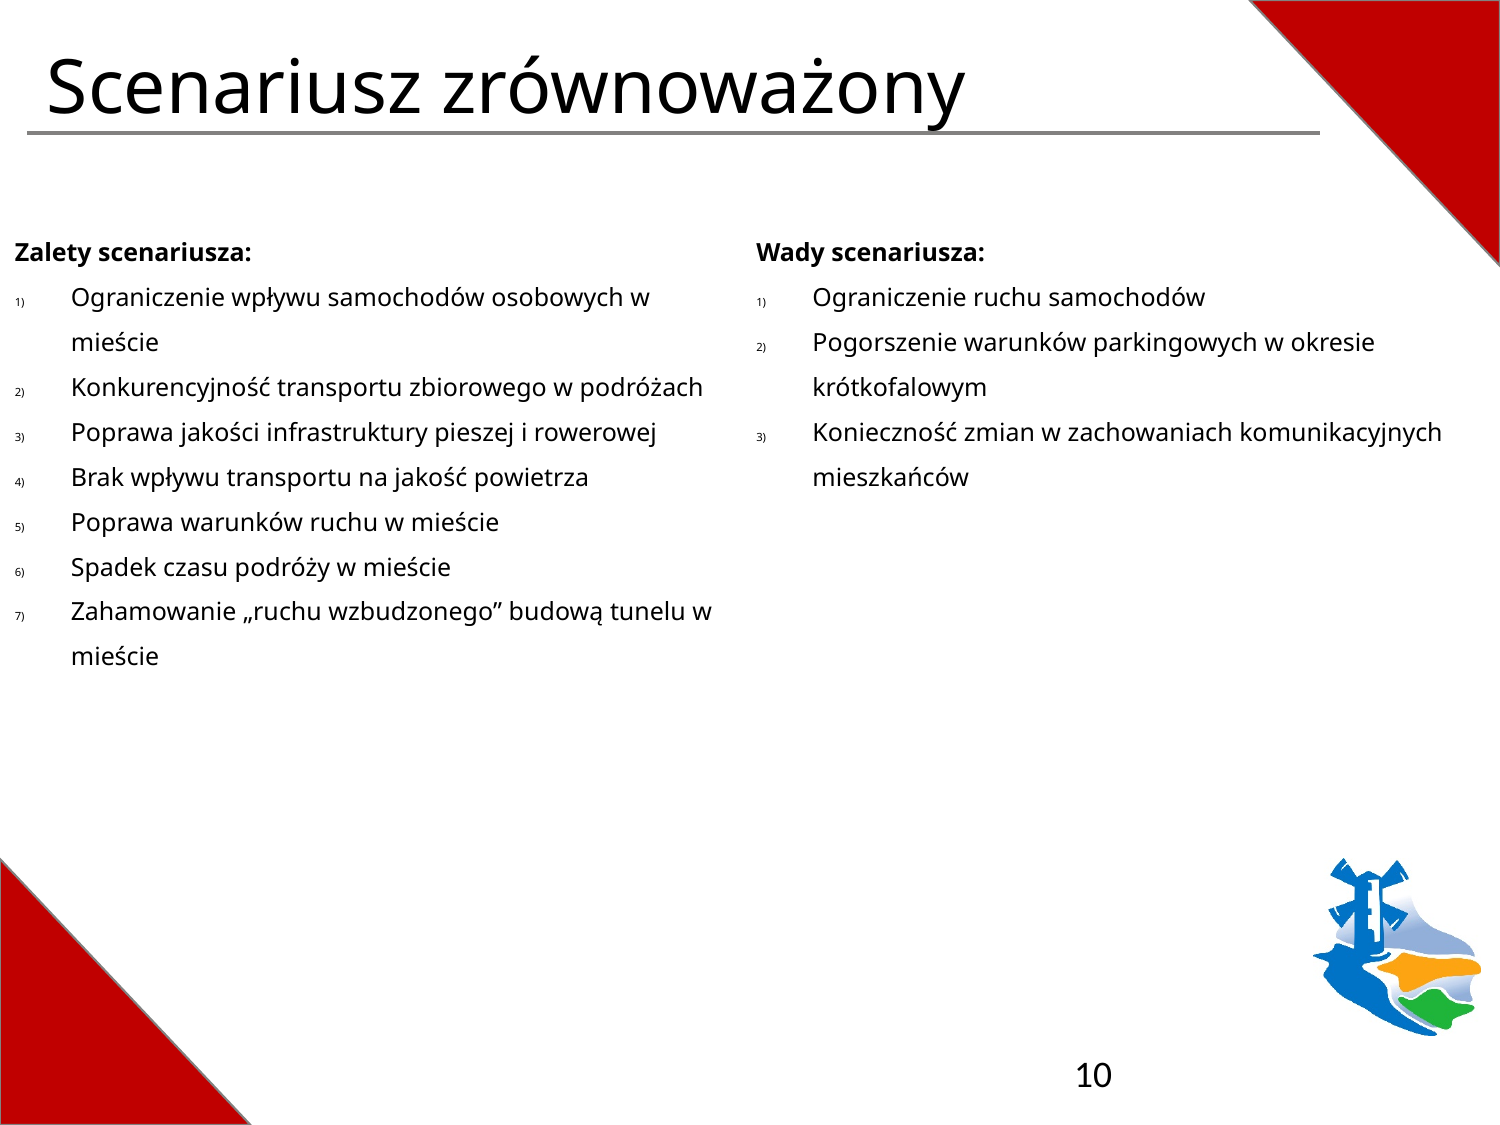

Scenariusz zrównoważony
Zalety scenariusza:
Ograniczenie wpływu samochodów osobowych w mieście
Konkurencyjność transportu zbiorowego w podróżach
Poprawa jakości infrastruktury pieszej i rowerowej
Brak wpływu transportu na jakość powietrza
Poprawa warunków ruchu w mieście
Spadek czasu podróży w mieście
Zahamowanie „ruchu wzbudzonego” budową tunelu w mieście
Wady scenariusza:
Ograniczenie ruchu samochodów
Pogorszenie warunków parkingowych w okresie krótkofalowym
Konieczność zmian w zachowaniach komunikacyjnych mieszkańców